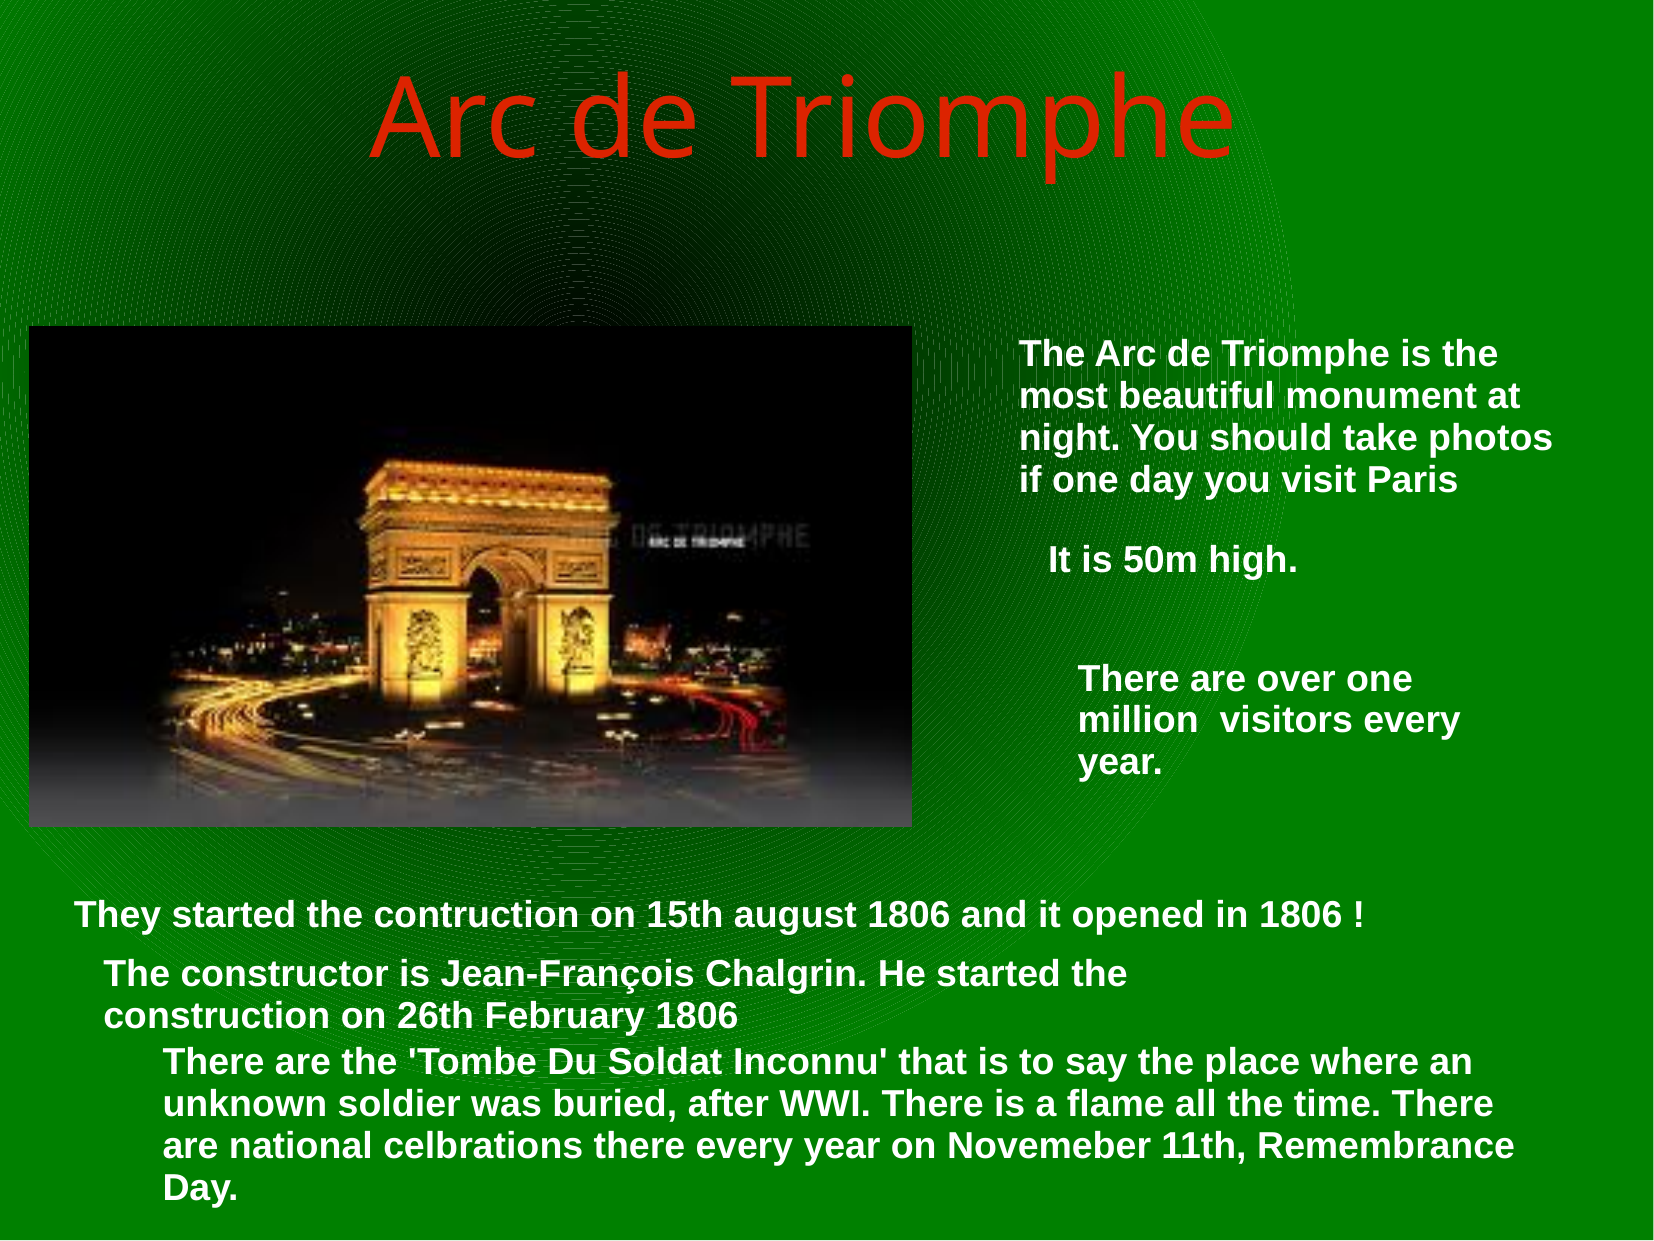

Arc de Triomphe
The Arc de Triomphe is the most beautiful monument at night. You should take photos if one day you visit Paris
It is 50m high.
There are over one million visitors every year.
They started the contruction on 15th august 1806 and it opened in 1806 !
The constructor is Jean-François Chalgrin. He started the construction on 26th February 1806
There are the 'Tombe Du Soldat Inconnu' that is to say the place where an unknown soldier was buried, after WWI. There is a flame all the time. There are national celbrations there every year on Novemeber 11th, Remembrance Day.